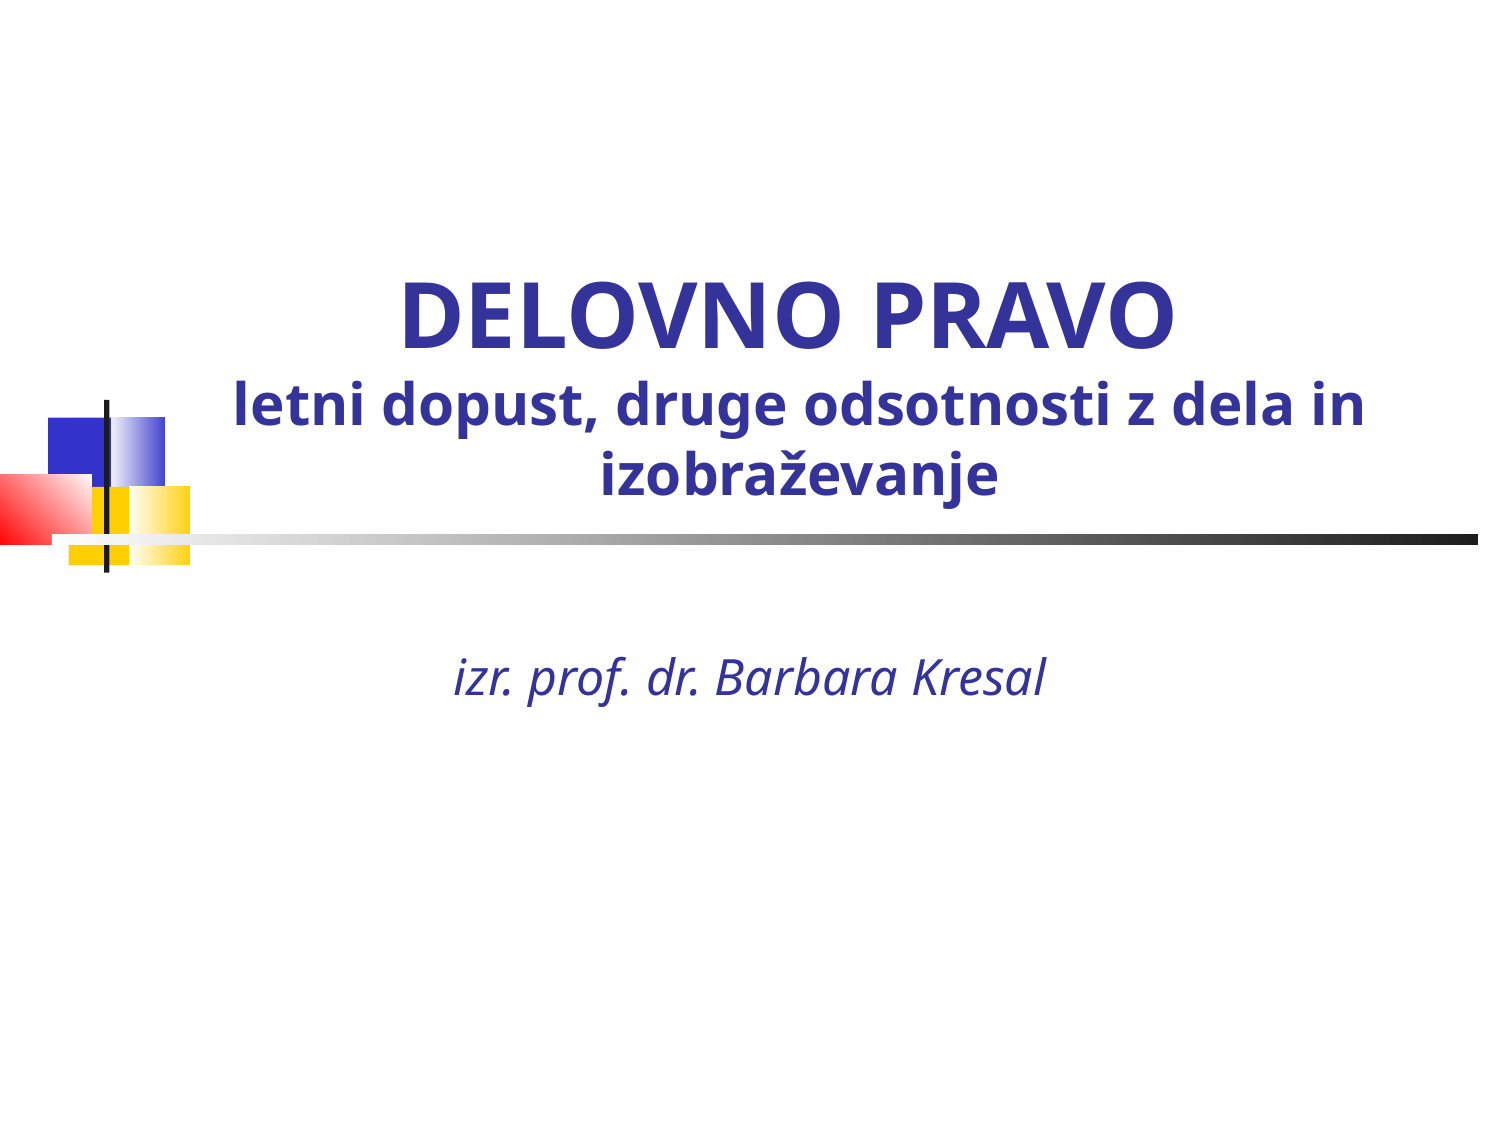

# DELOVNO PRAVO letni dopust, druge odsotnosti z dela in izobraževanje
izr. prof. dr. Barbara Kresal